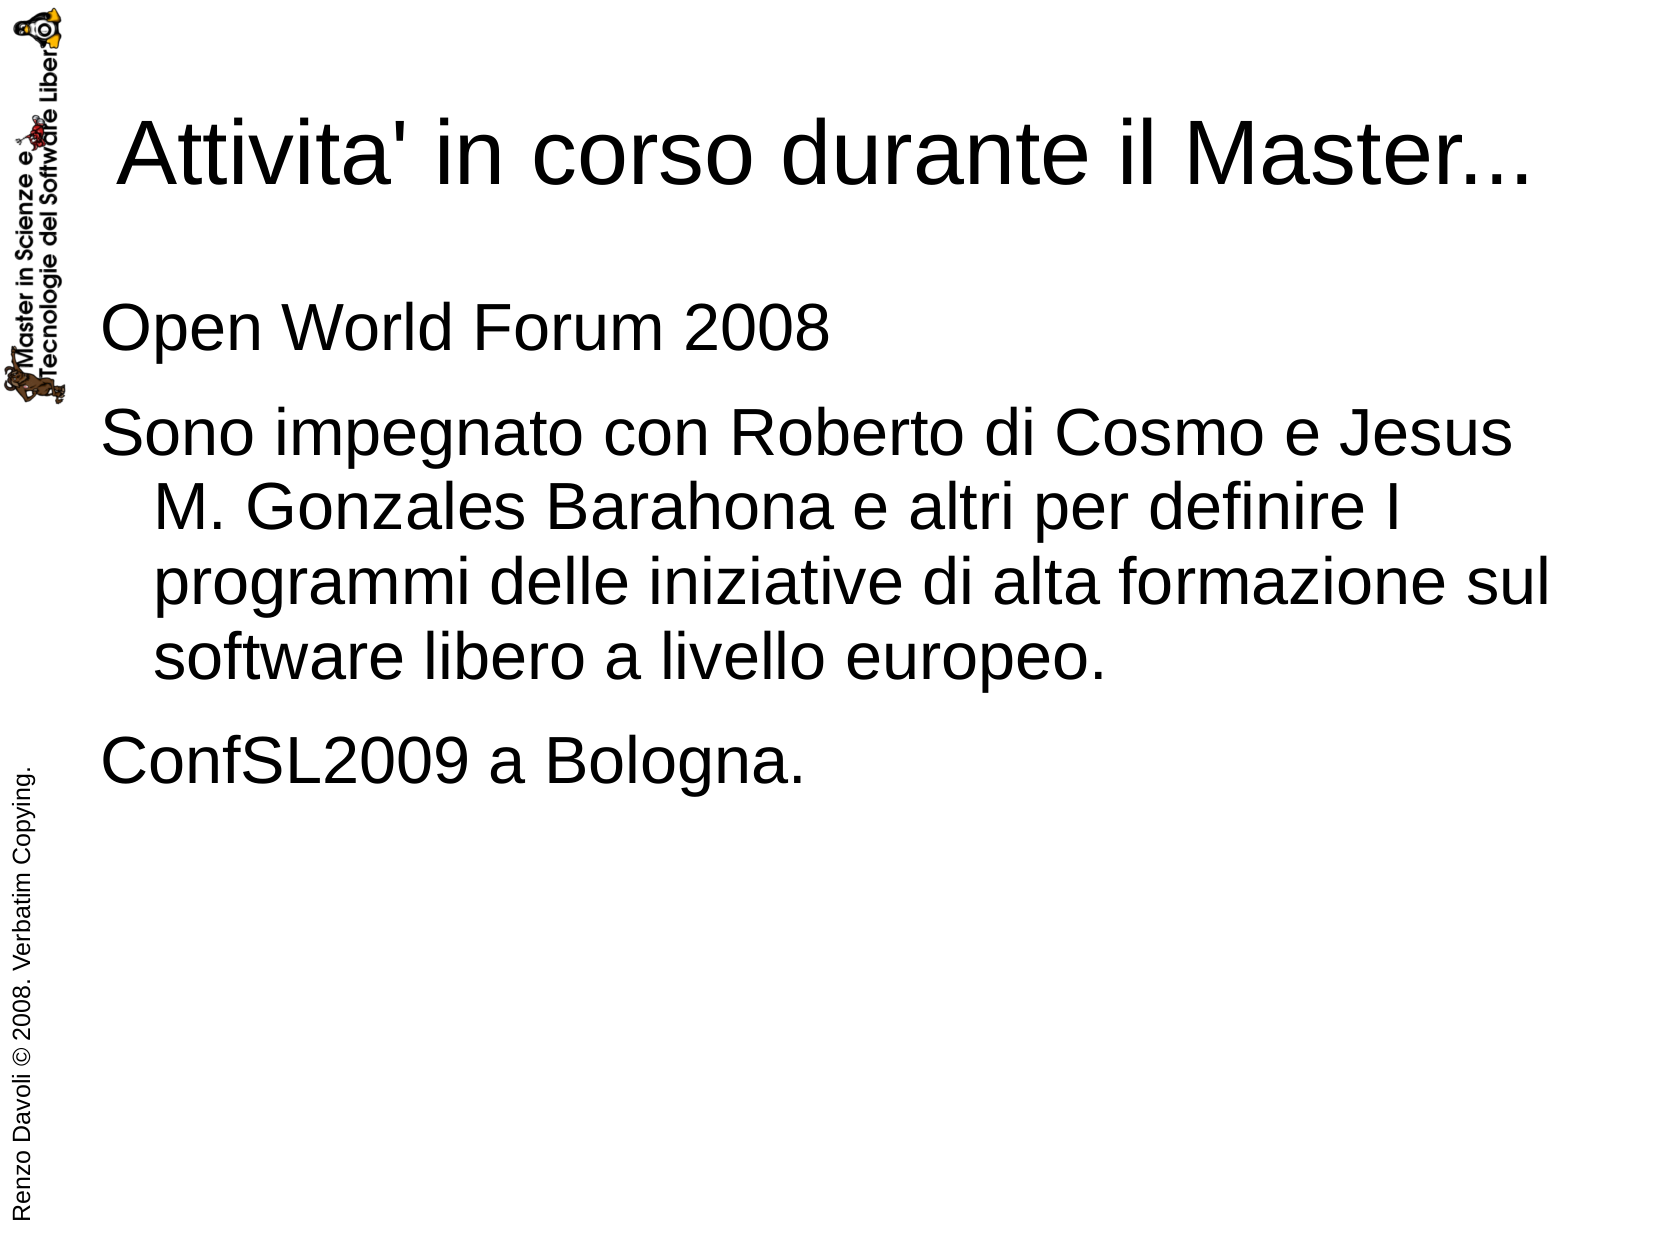

# Attivita' in corso durante il Master...
Open World Forum 2008
Sono impegnato con Roberto di Cosmo e Jesus M. Gonzales Barahona e altri per definire I programmi delle iniziative di alta formazione sul software libero a livello europeo.
ConfSL2009 a Bologna.